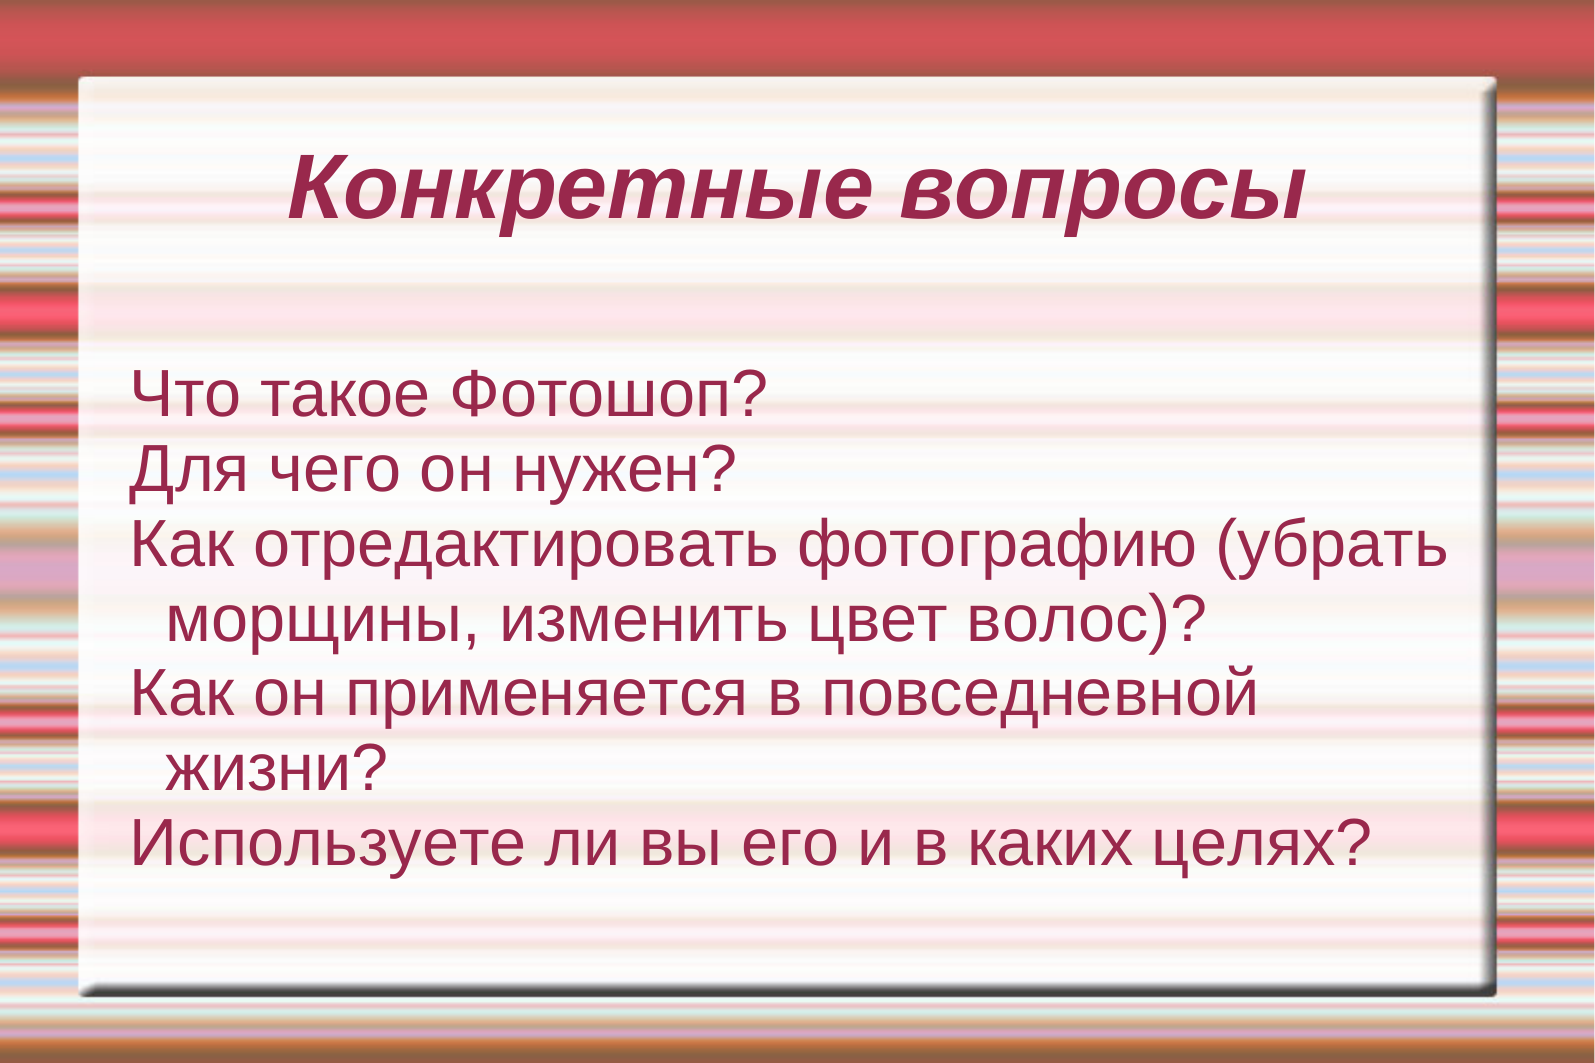

# Конкретные вопросы
Что такое Фотошоп?
Для чего он нужен?
Как отредактировать фотографию (убрать морщины, изменить цвет волос)?
Как он применяется в повседневной жизни?
Используете ли вы его и в каких целях?